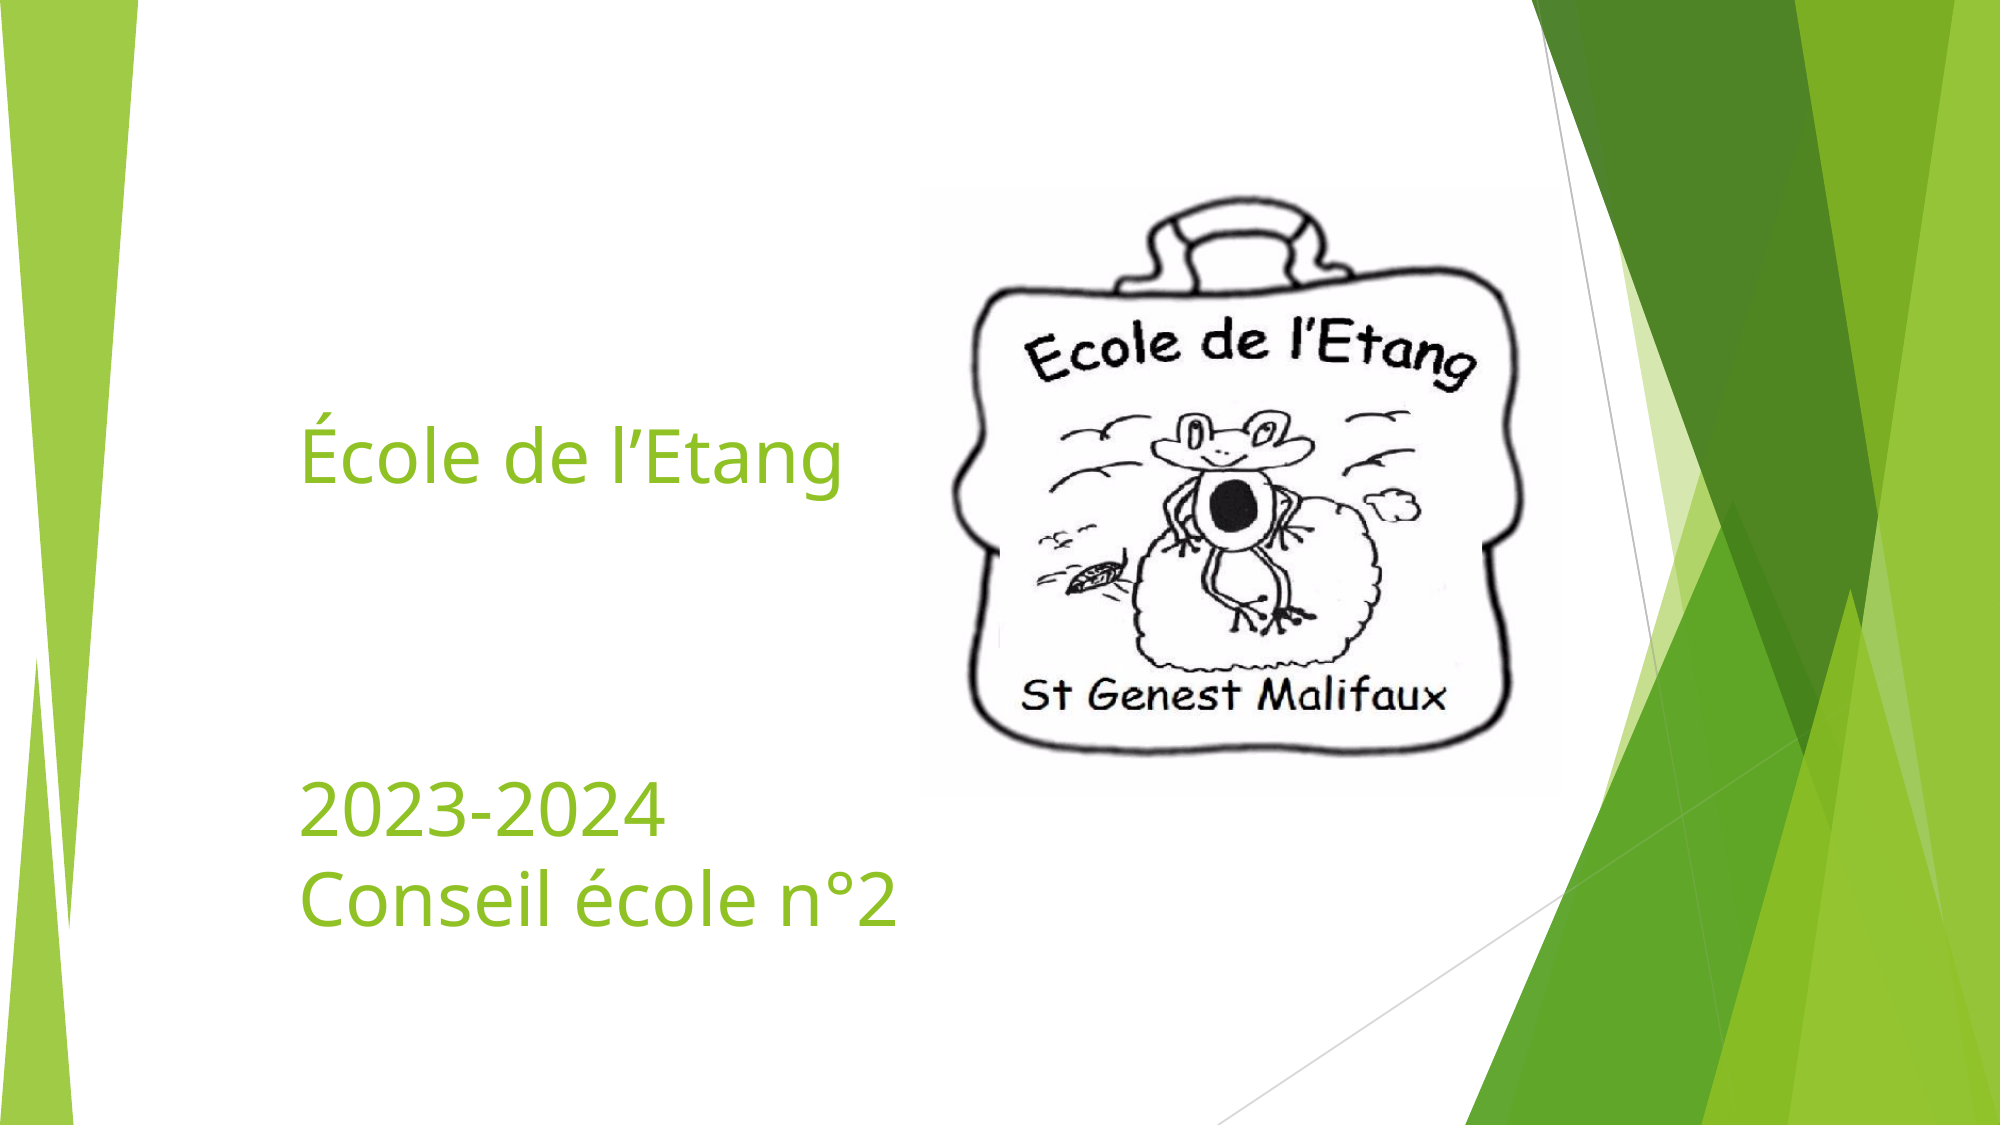

# 2023-2024 Conseil école n°2
École de l’Etang